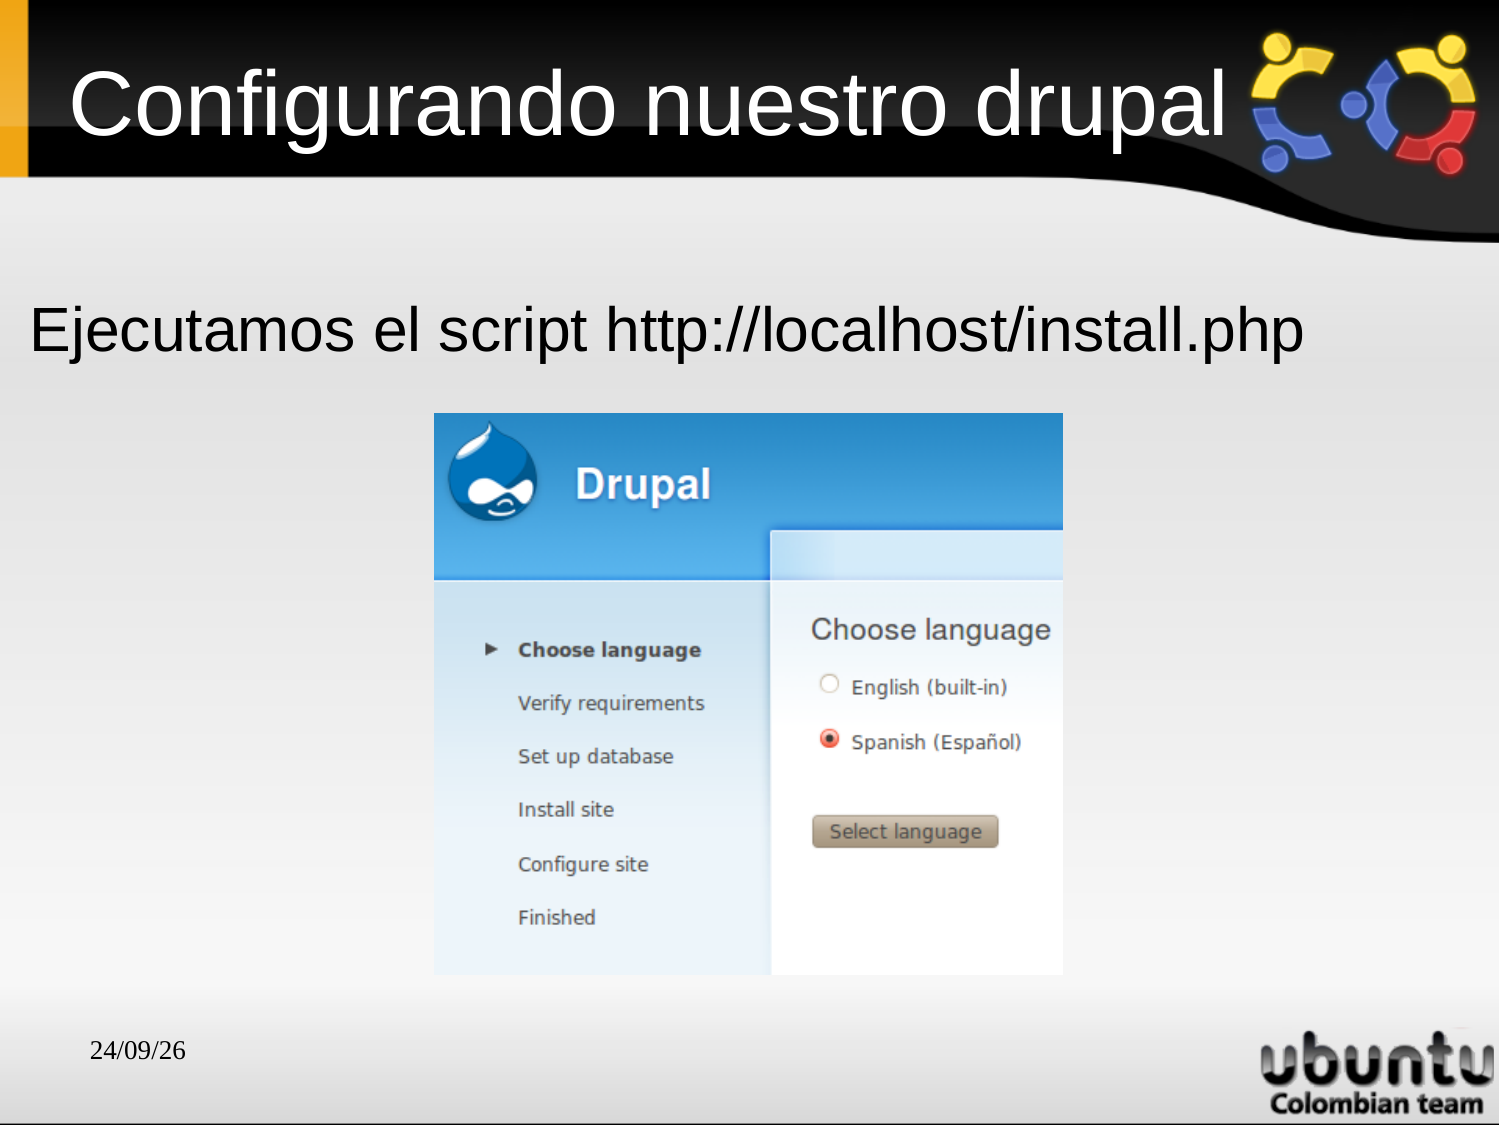

Configurando nuestro drupal
# Ejecutamos el script http://localhost/install.php